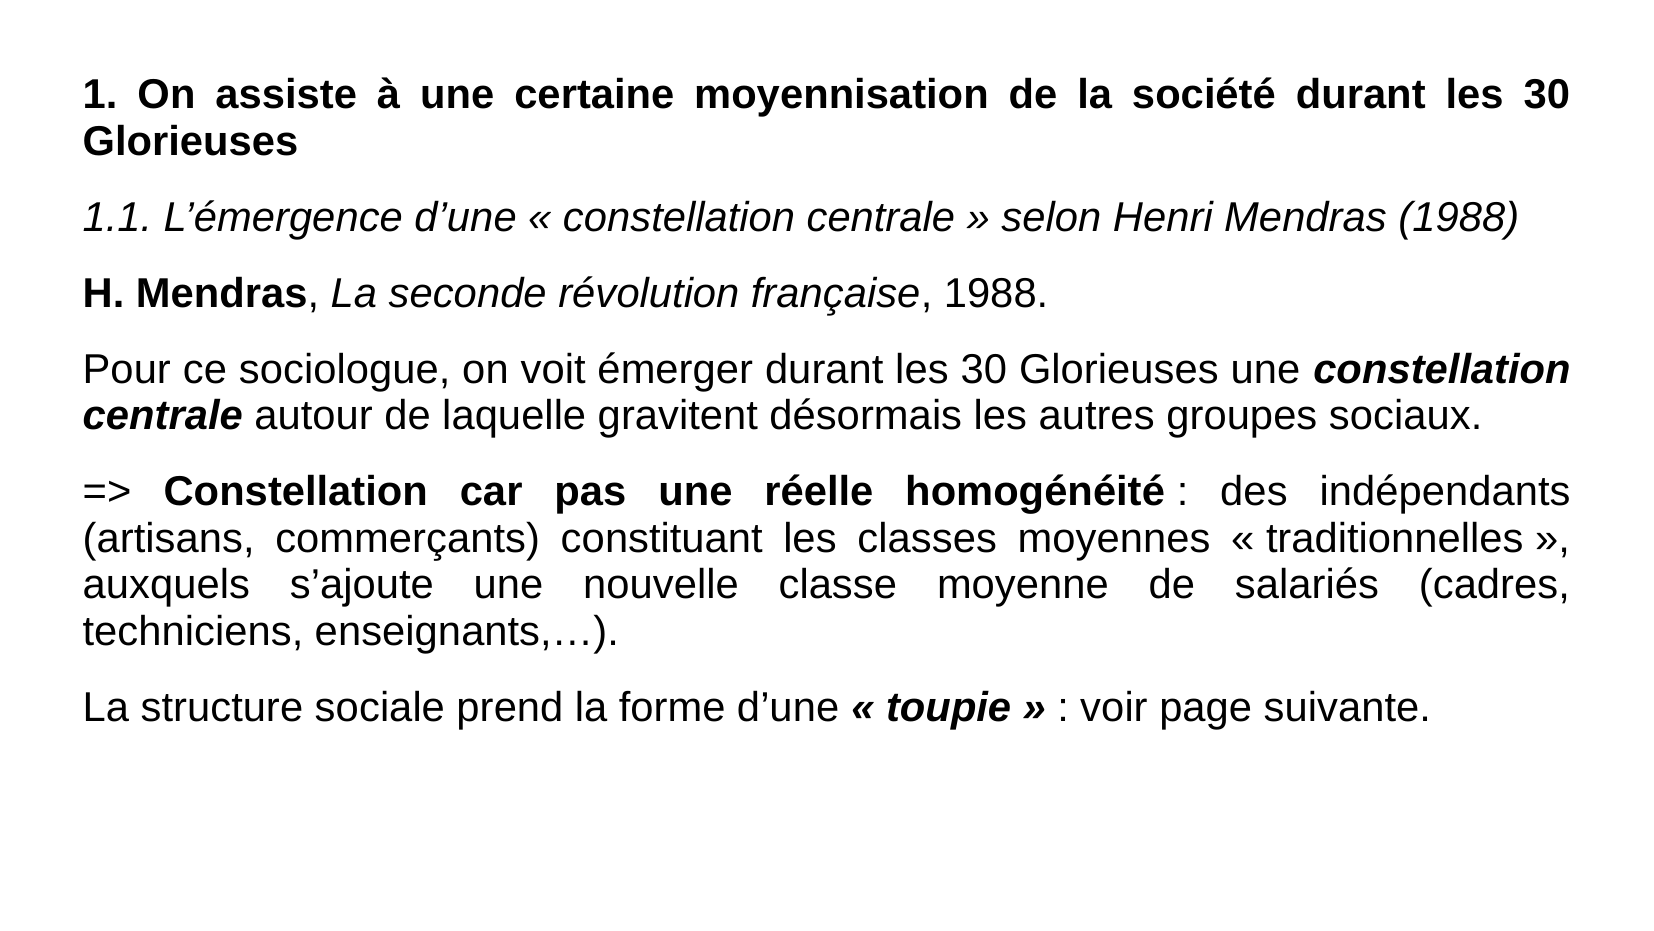

# 1. On assiste à une certaine moyennisation de la société durant les 30 Glorieuses
1.1. L’émergence d’une « constellation centrale » selon Henri Mendras (1988)
H. Mendras, La seconde révolution française, 1988.
Pour ce sociologue, on voit émerger durant les 30 Glorieuses une constellation centrale autour de laquelle gravitent désormais les autres groupes sociaux.
=> Constellation car pas une réelle homogénéité : des indépendants (artisans, commerçants) constituant les classes moyennes « traditionnelles », auxquels s’ajoute une nouvelle classe moyenne de salariés (cadres, techniciens, enseignants,…).
La structure sociale prend la forme d’une « toupie » : voir page suivante.